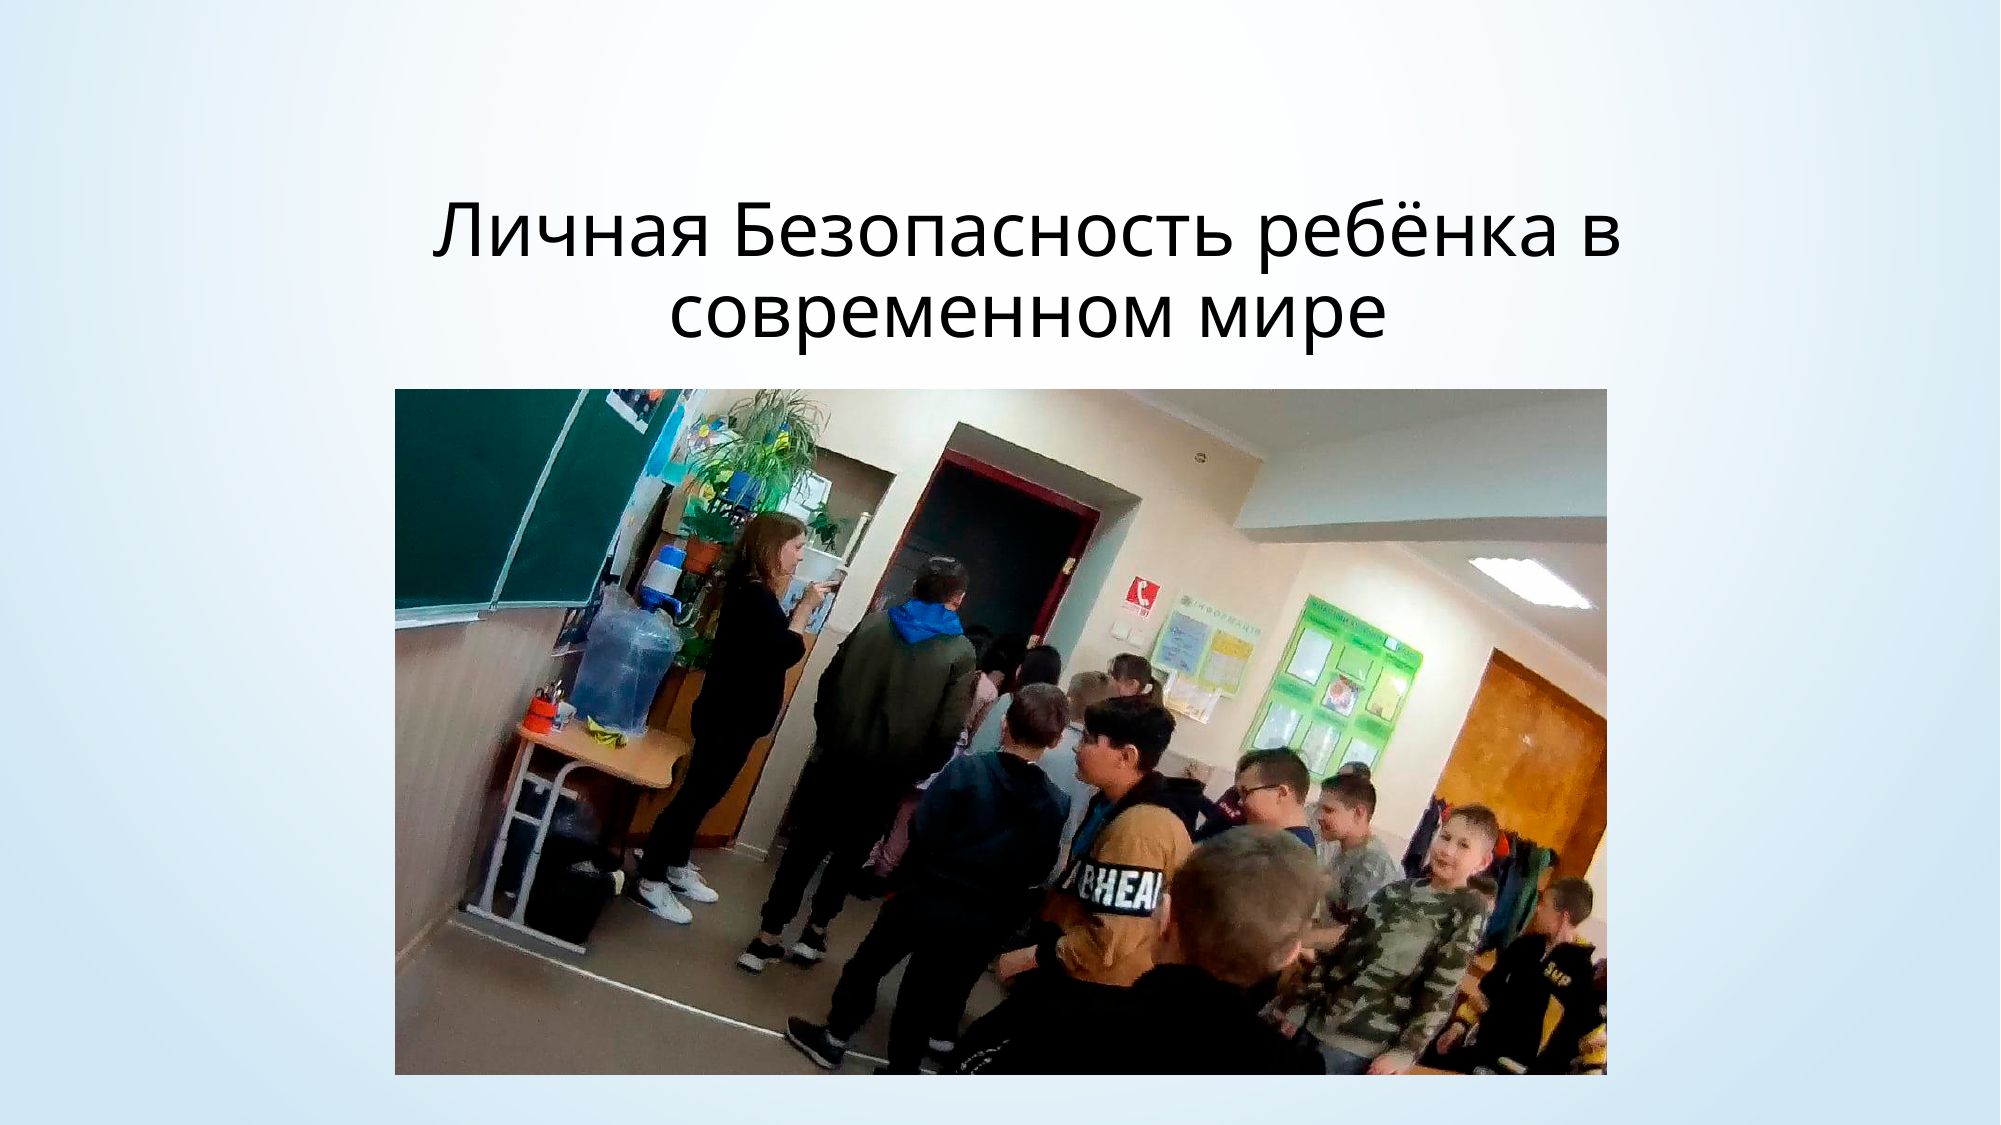

# Личная Безопасность ребёнка в современном мире